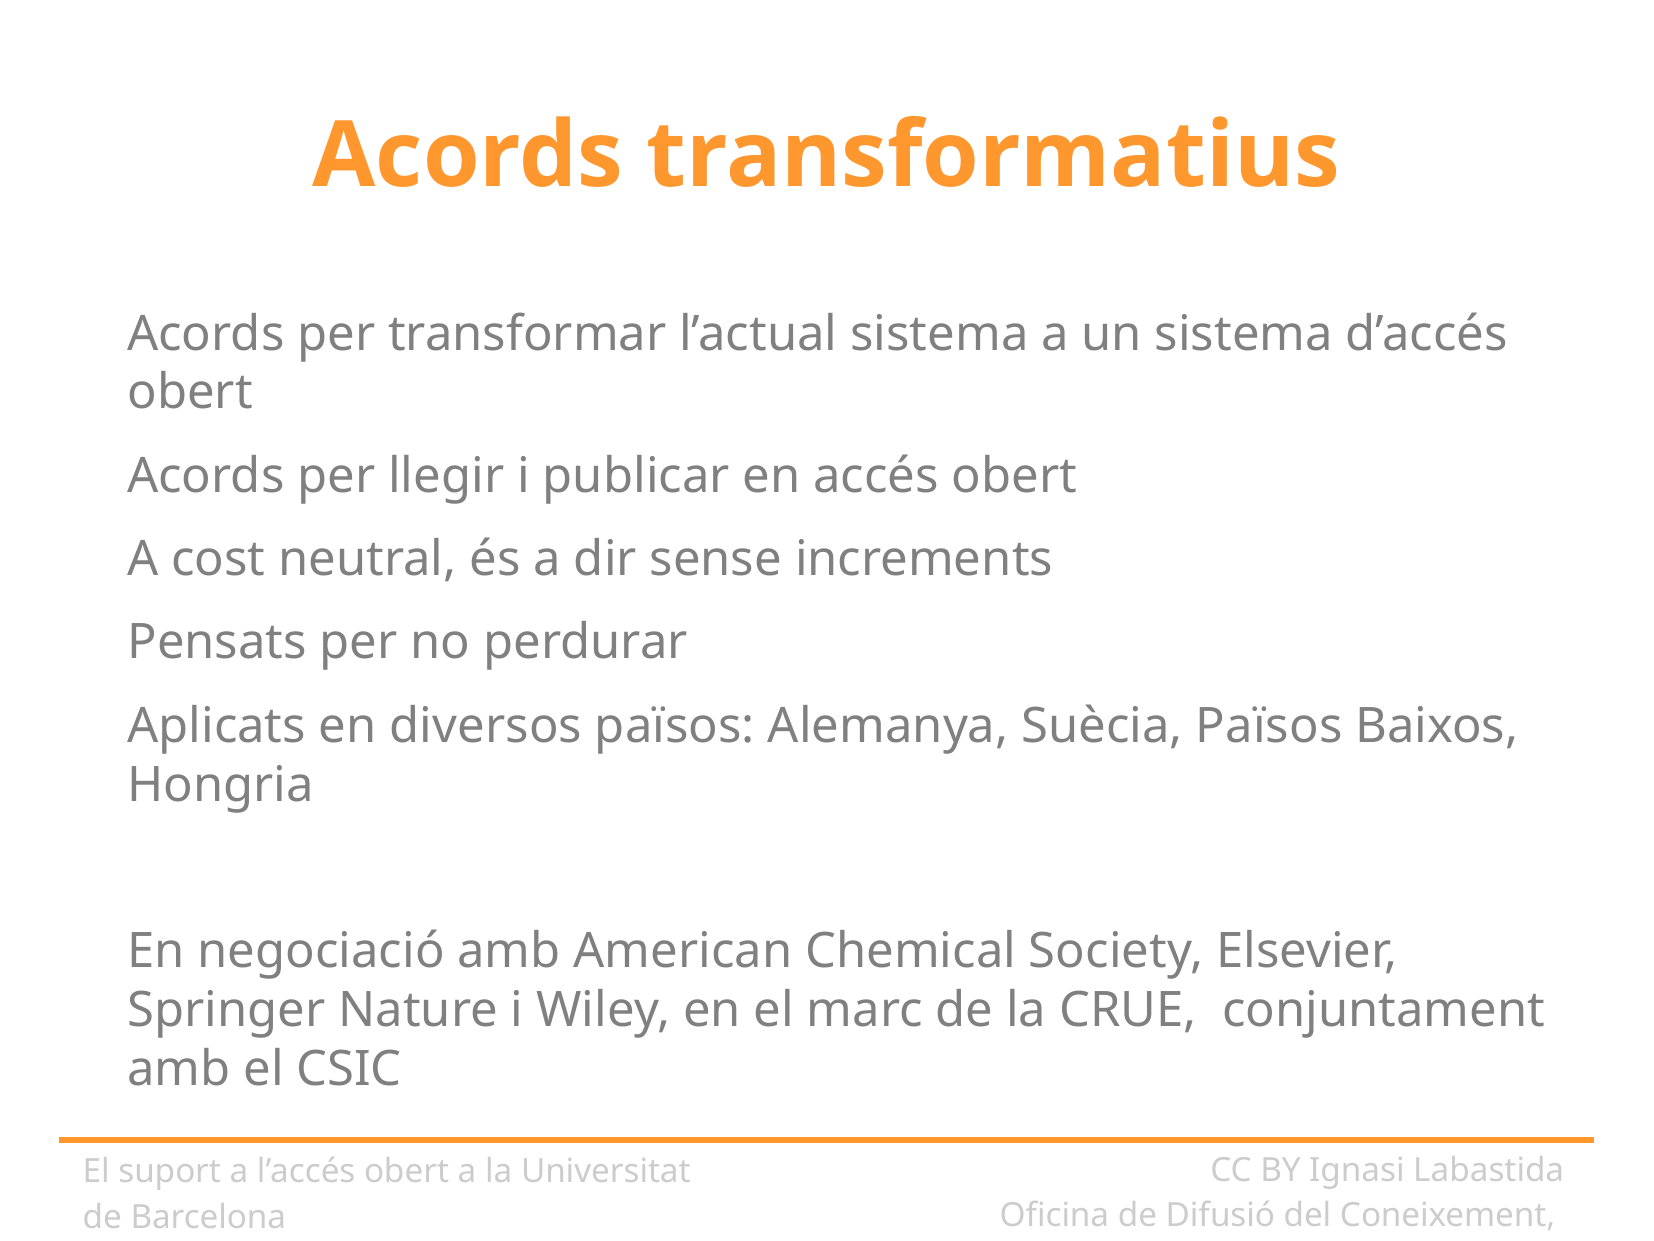

# Acords transformatius
Acords per transformar l’actual sistema a un sistema d’accés obert
Acords per llegir i publicar en accés obert
A cost neutral, és a dir sense increments
Pensats per no perdurar
Aplicats en diversos països: Alemanya, Suècia, Països Baixos, Hongria
En negociació amb American Chemical Society, Elsevier, Springer Nature i Wiley, en el marc de la CRUE, conjuntament amb el CSIC